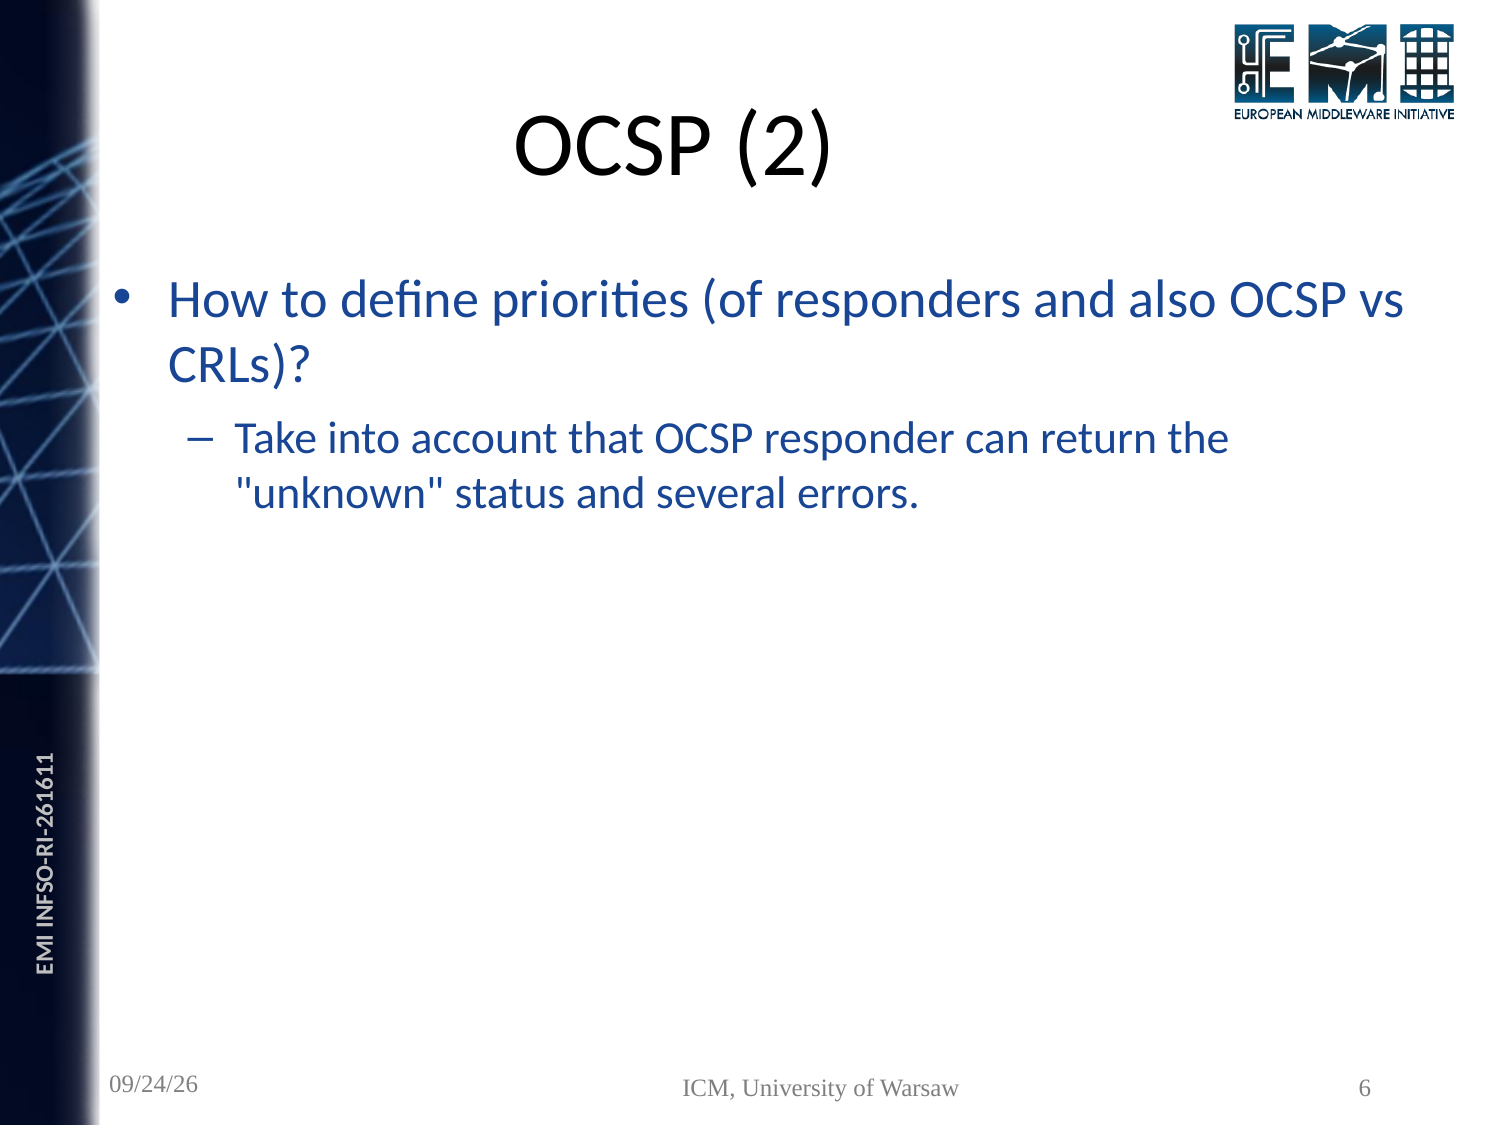

# OCSP (2)
How to define priorities (of responders and also OCSP vs CRLs)?
Take into account that OCSP responder can return the "unknown" status and several errors.
6